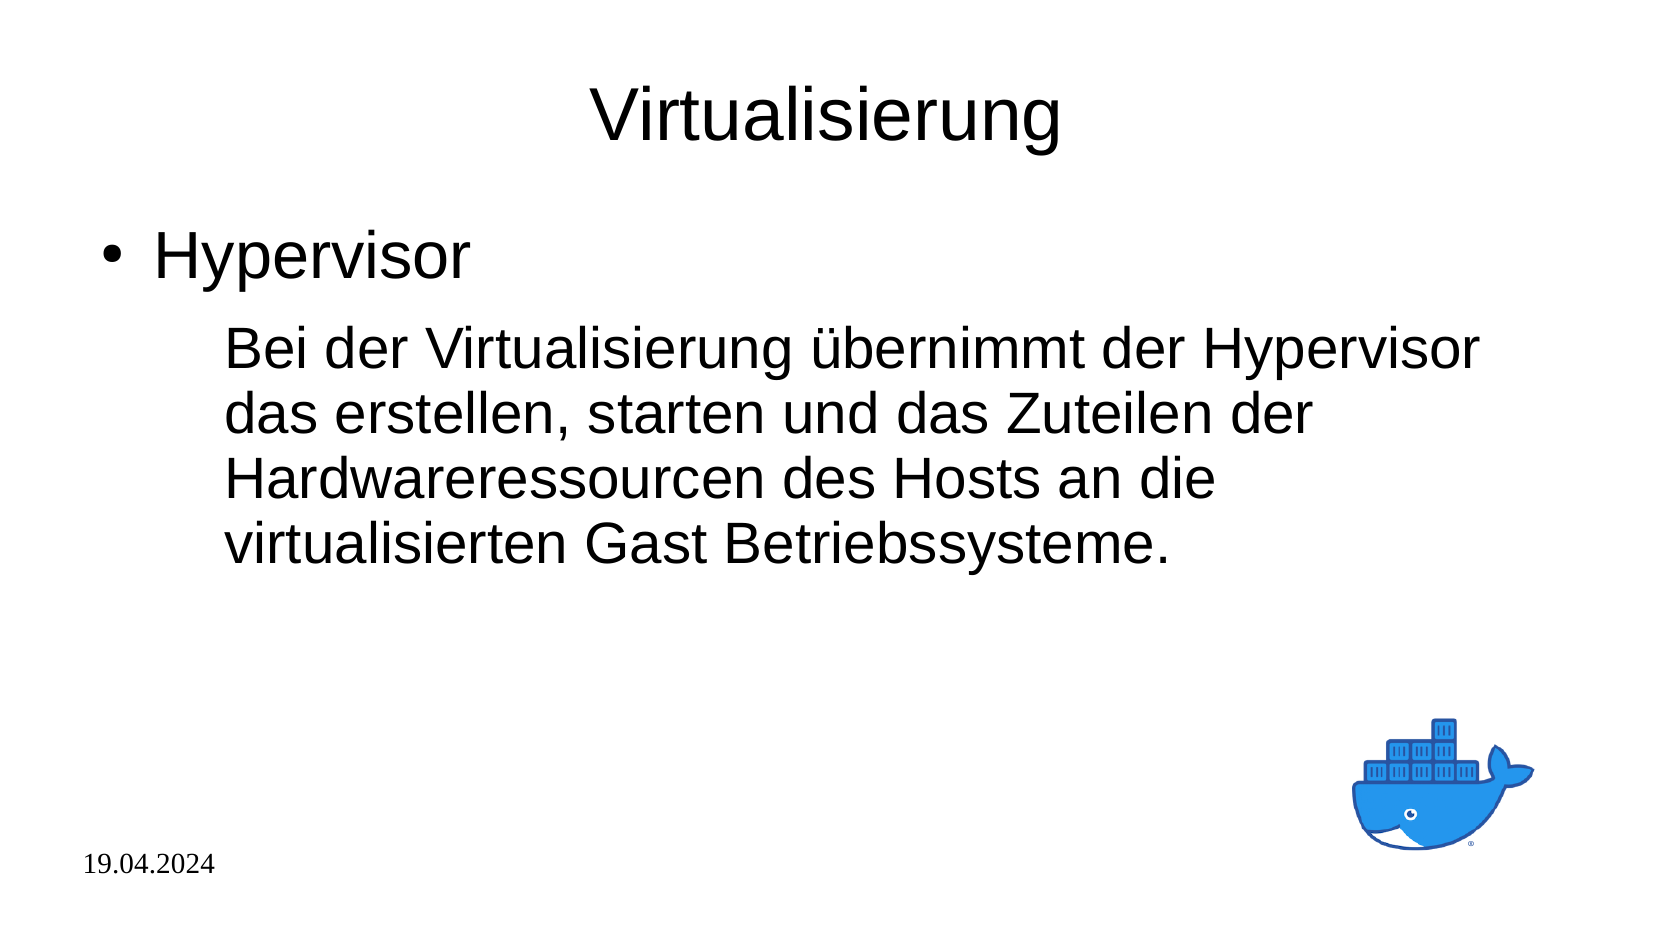

# Virtualisierung
Hypervisor
Bei der Virtualisierung übernimmt der Hypervisor das erstellen, starten und das Zuteilen der Hardwareressourcen des Hosts an die virtualisierten Gast Betriebssysteme.